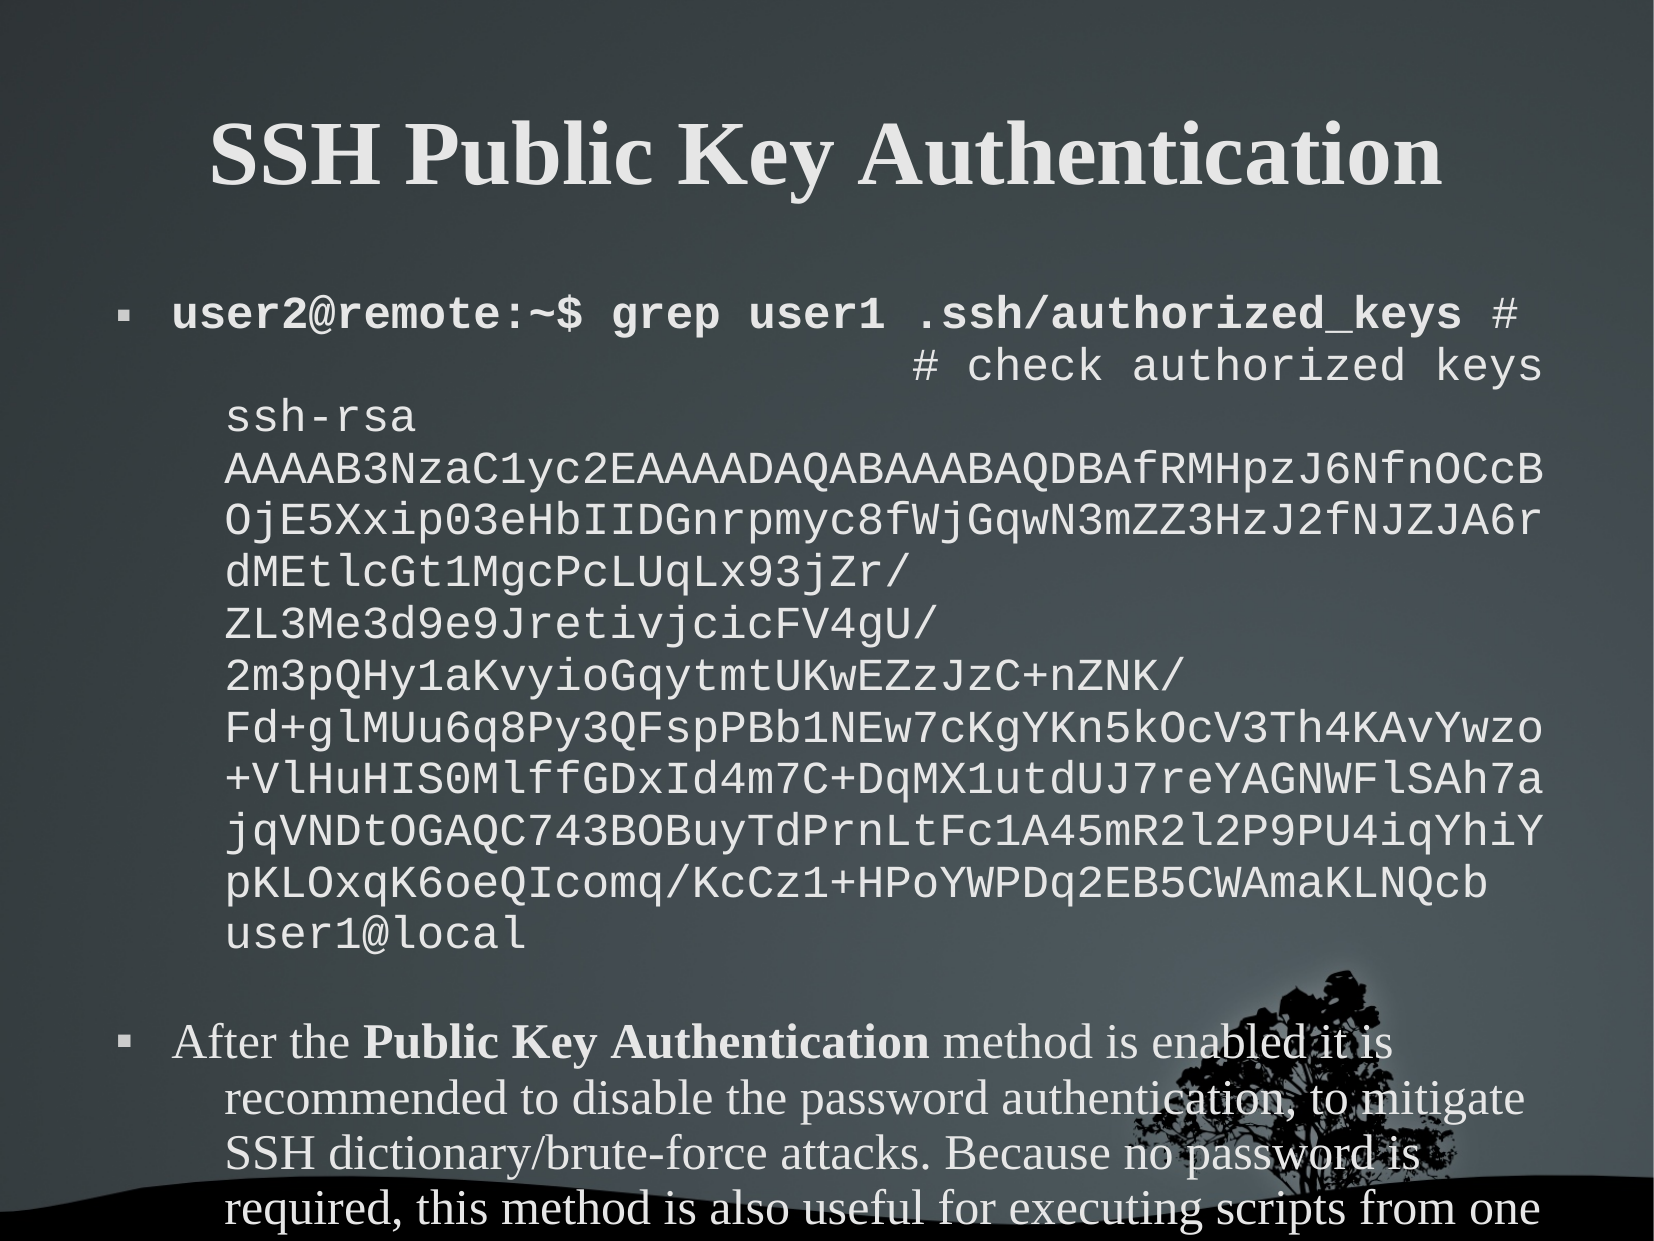

SSH Public Key Authentication
# user2@remote:~$ grep user1 .ssh/authorized_keys # # check authorized keys ssh-rsa AAAAB3NzaC1yc2EAAAADAQABAAABAQDBAfRMHpzJ6NfnOCcBOjE5Xxip03eHbIIDGnrpmyc8fWjGqwN3mZZ3HzJ2fNJZJA6rdMEtlcGt1MgcPcLUqLx93jZr/ZL3Me3d9e9JretivjcicFV4gU/2m3pQHy1aKvyioGqytmtUKwEZzJzC+nZNK/Fd+glMUu6q8Py3QFspPBb1NEw7cKgYKn5kOcV3Th4KAvYwzo+VlHuHIS0MlffGDxId4m7C+DqMX1utdUJ7reYAGNWFlSAh7ajqVNDtOGAQC743BOBuyTdPrnLtFc1A45mR2l2P9PU4iqYhiYpKLOxqK6oeQIcomq/KcCz1+HPoYWPDq2EB5CWAmaKLNQcb user1@local
After the Public Key Authentication method is enabled it is recommended to disable the password authentication, to mitigate SSH dictionary/brute-force attacks. Because no password is required, this method is also useful for executing scripts from one server to another (e.g. backup scripts), for cluster systems or merely for convenience (password fatigue)